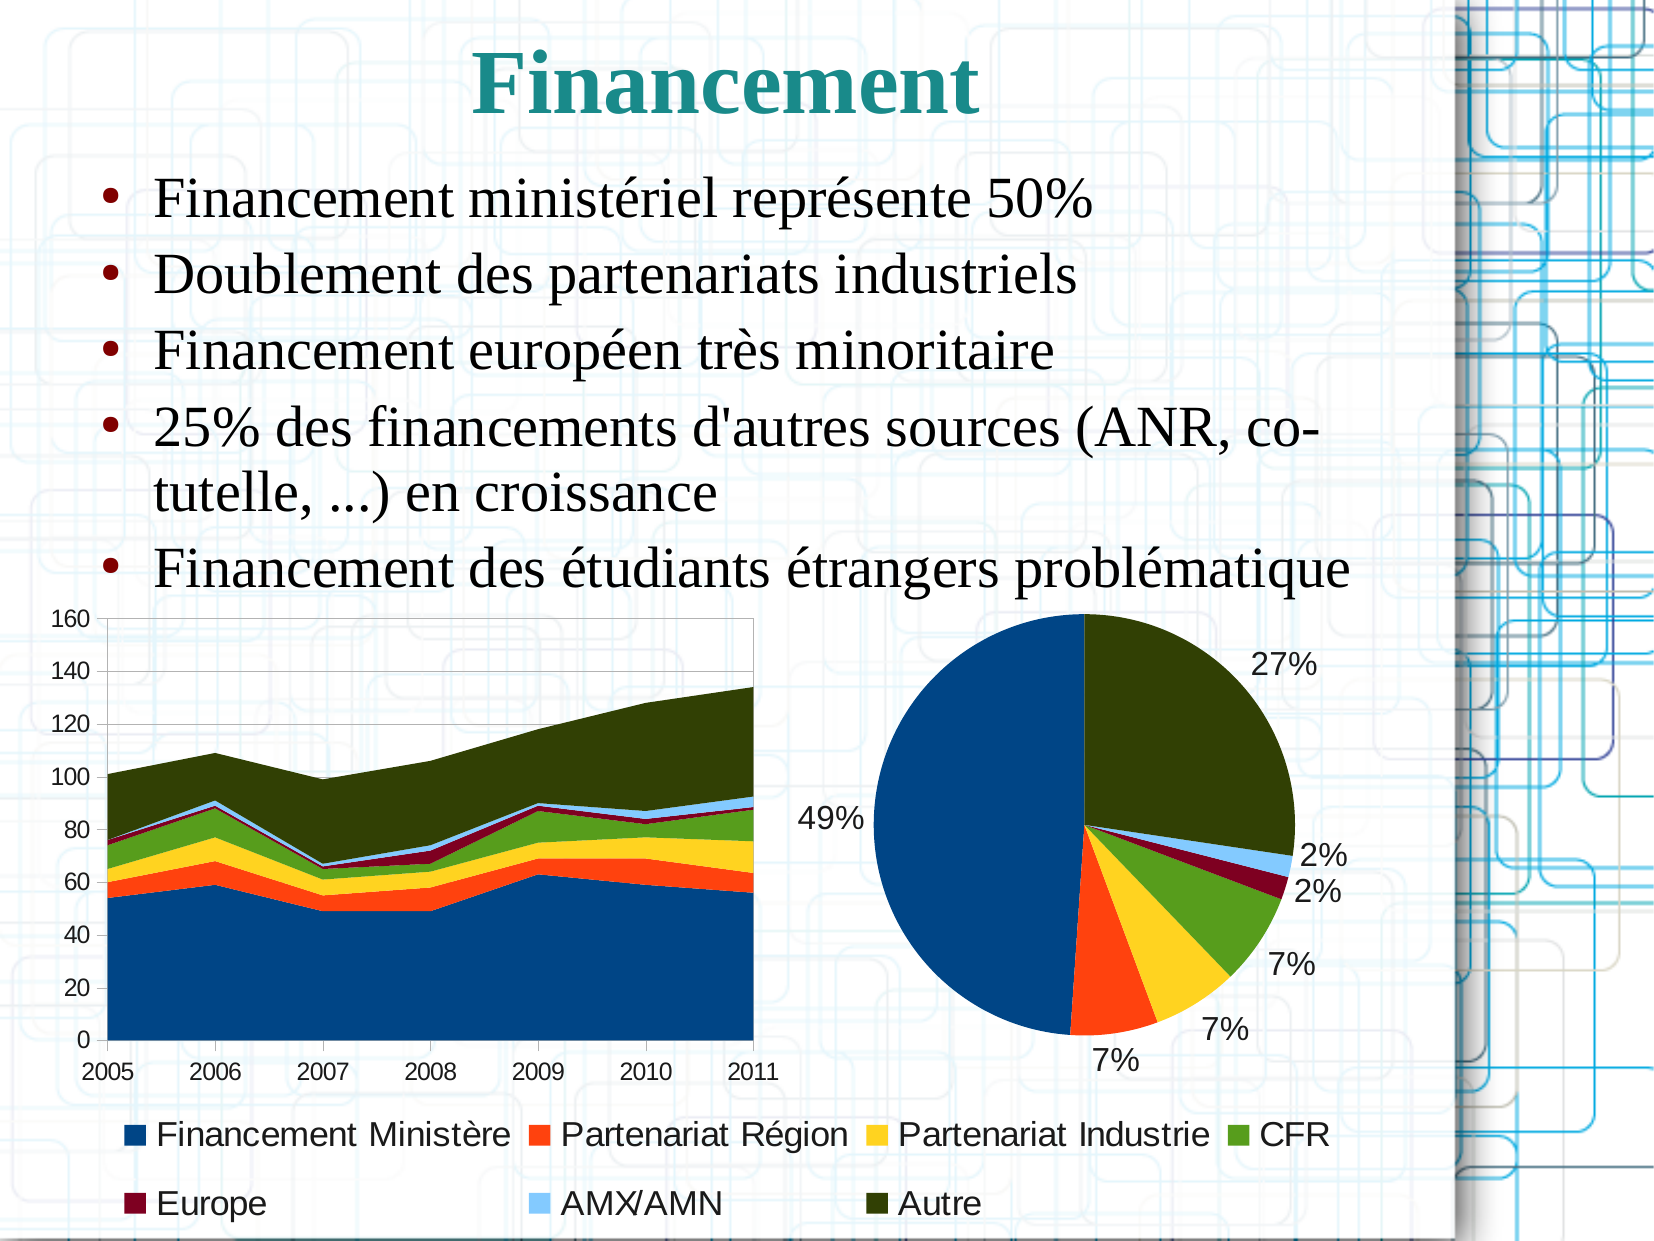

# Financement
Financement ministériel représente 50%
Doublement des partenariats industriels
Financement européen très minoritaire
25% des financements d'autres sources (ANR, co-tutelle, ...) en croissance
Financement des étudiants étrangers problématique